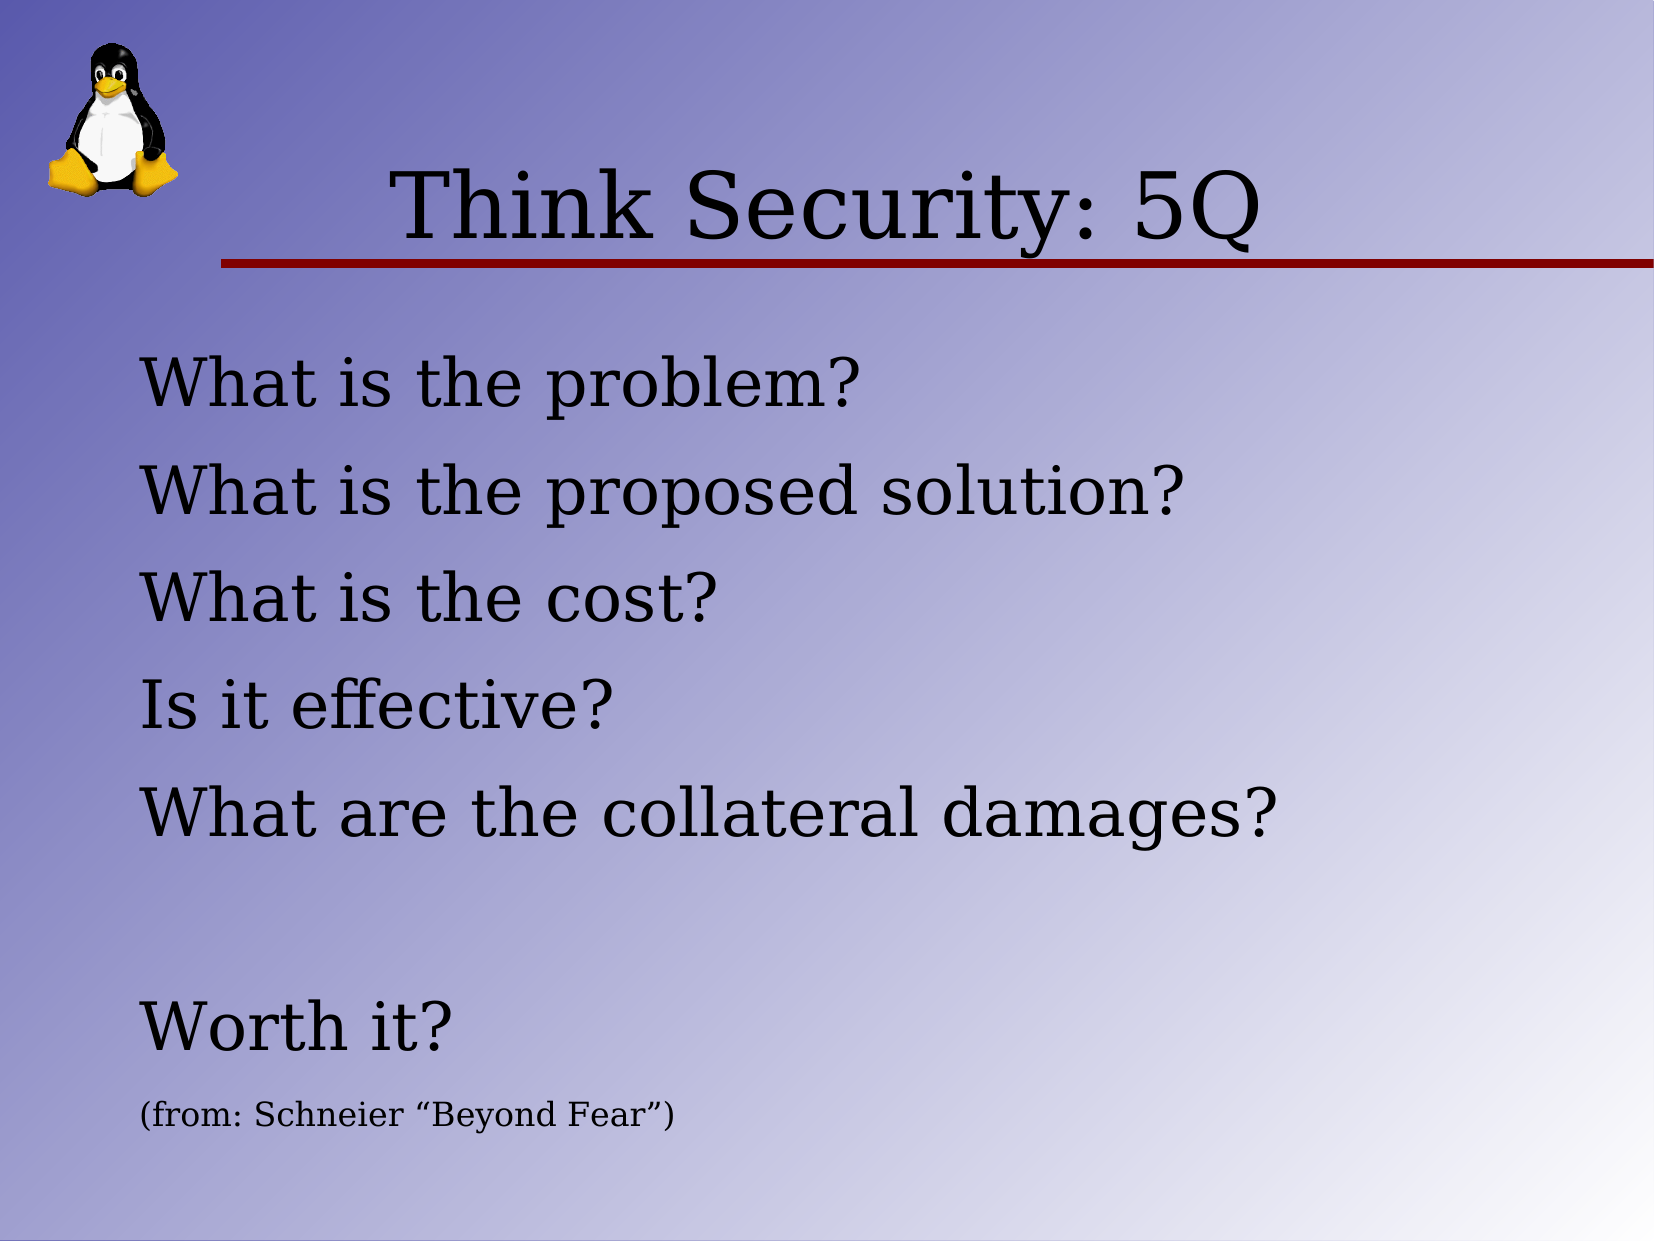

# Think Security: 5Q
What is the problem?
What is the proposed solution?
What is the cost?
Is it effective?
What are the collateral damages?
Worth it?
(from: Schneier “Beyond Fear”)